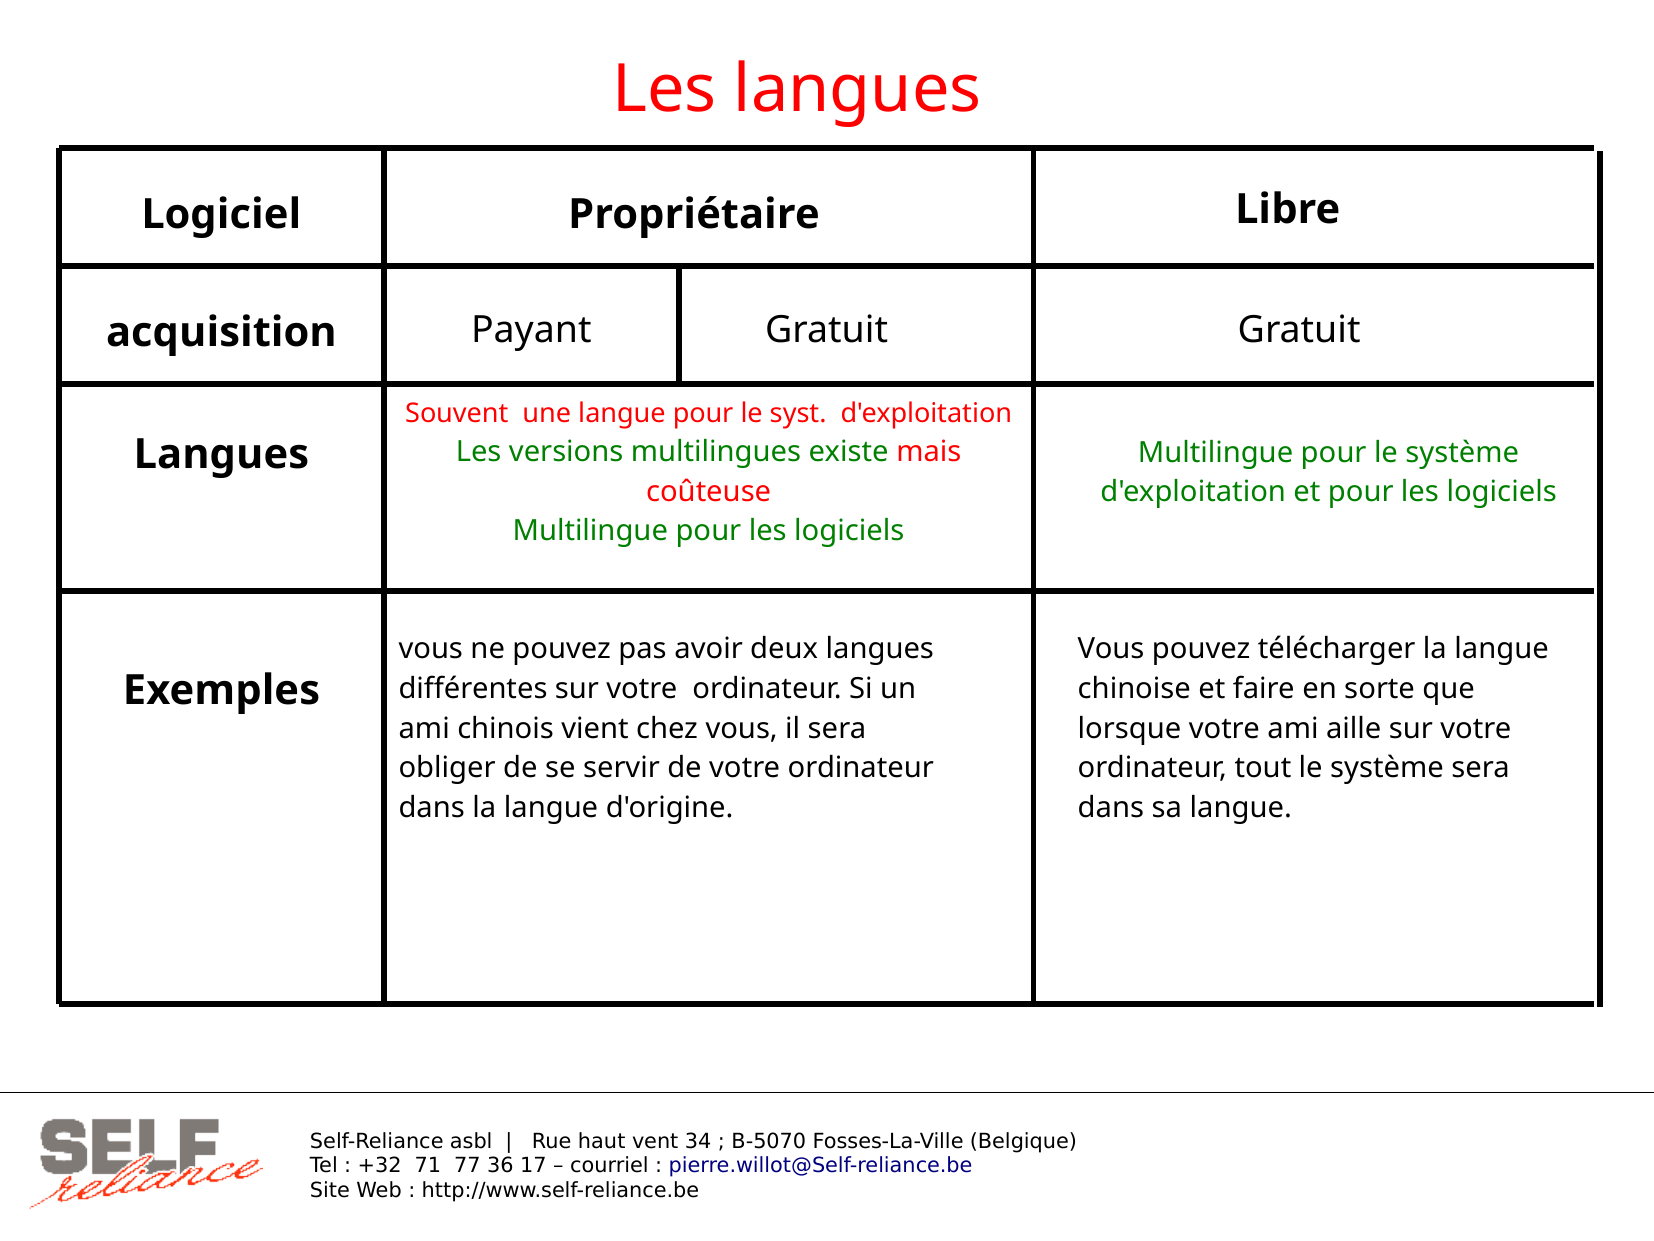

Les langues
Libre
Logiciel
Propriétaire
acquisition
Payant
Gratuit
Gratuit
Multilingue pour le système d'exploitation et pour les logiciels
Souvent une langue pour le syst. d'exploitation
Les versions multilingues existe mais coûteuse
Multilingue pour les logiciels
Langues
vous ne pouvez pas avoir deux langues différentes sur votre ordinateur. Si un ami chinois vient chez vous, il sera obliger de se servir de votre ordinateur dans la langue d'origine.
Vous pouvez télécharger la langue chinoise et faire en sorte que lorsque votre ami aille sur votre ordinateur, tout le système sera dans sa langue.
Exemples
Self-Reliance asbl | Rue haut vent 34 ; B-5070 Fosses-La-Ville (Belgique)
Tel : +32 71 77 36 17 – courriel : pierre.willot@Self-reliance.be
Site Web : http://www.self-reliance.be